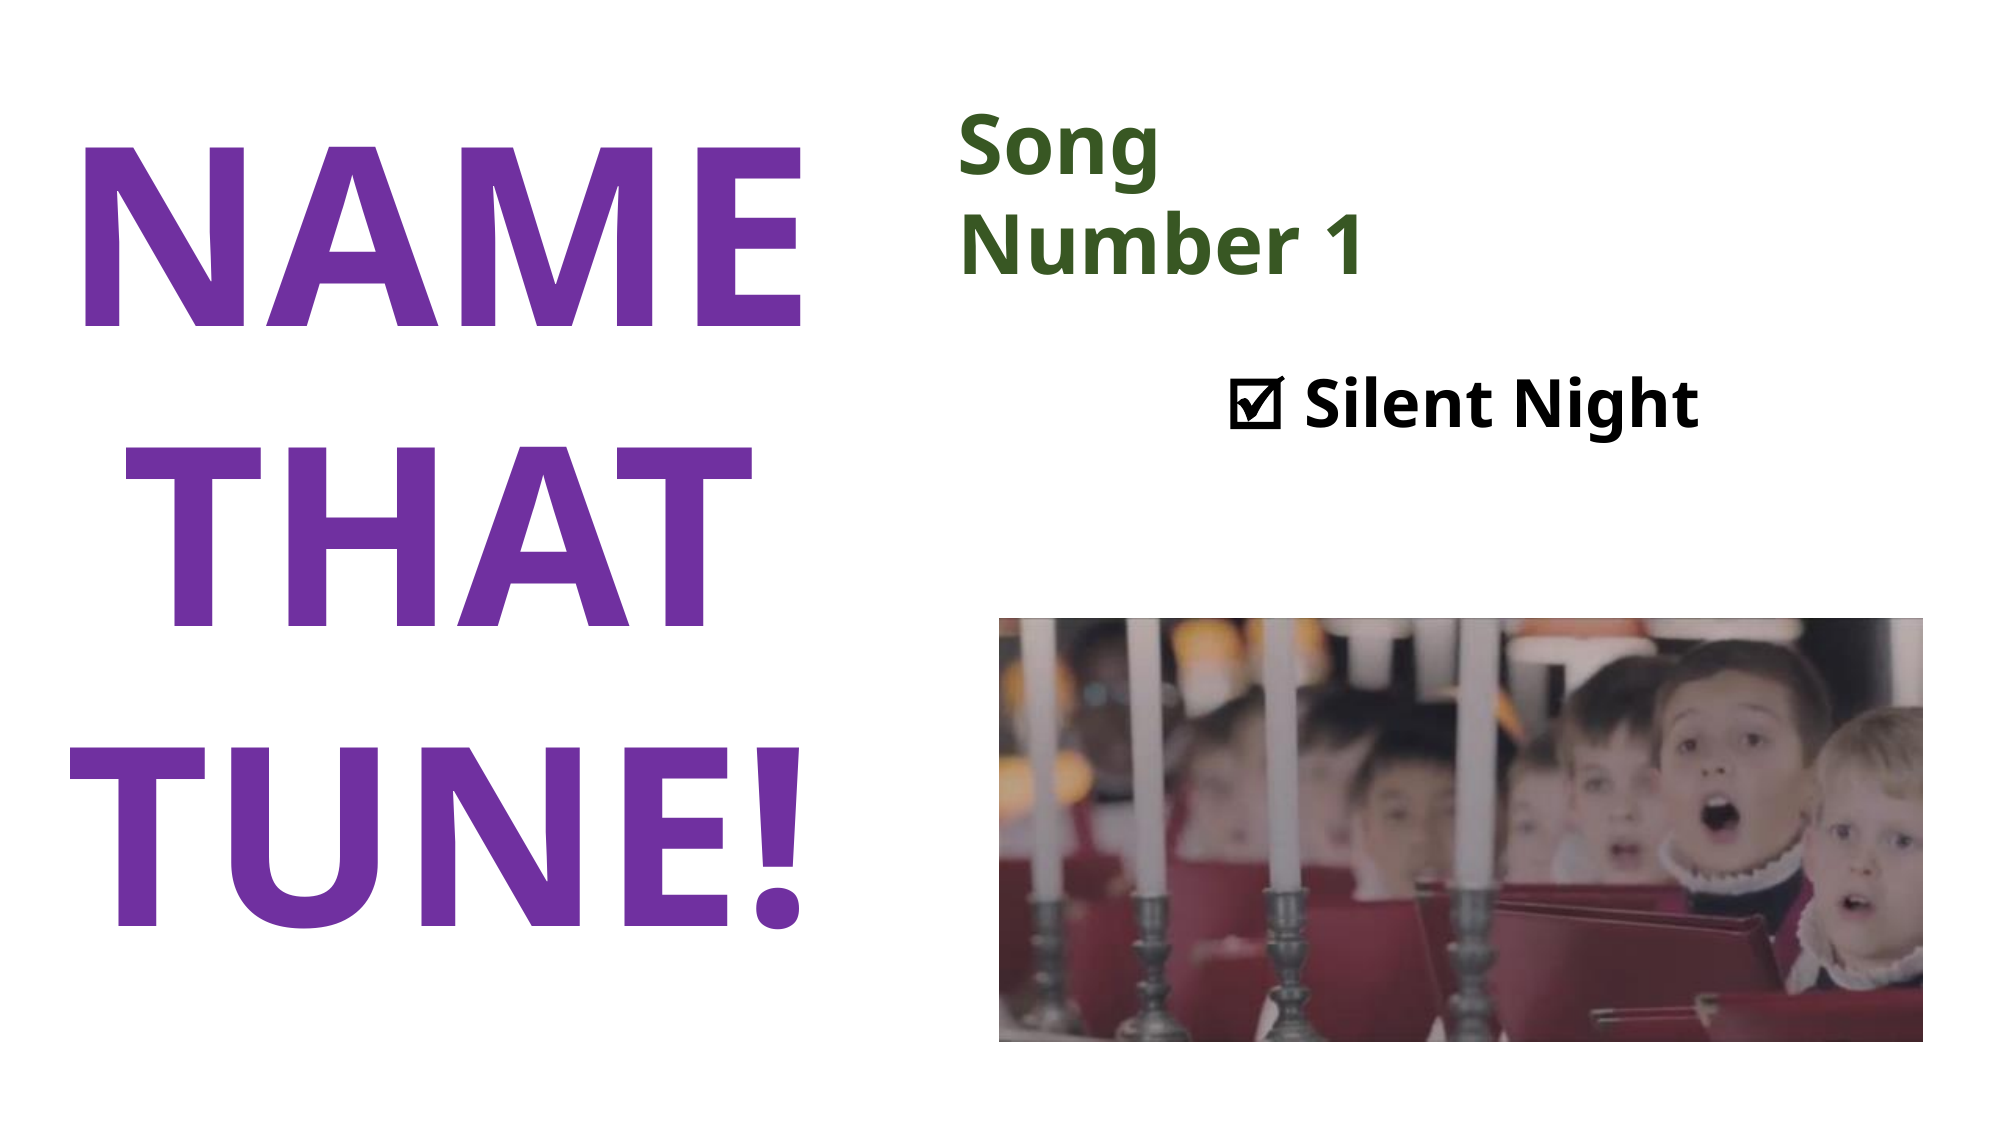

NAME
THAT
TUNE!
Song Number 1
 Silent Night